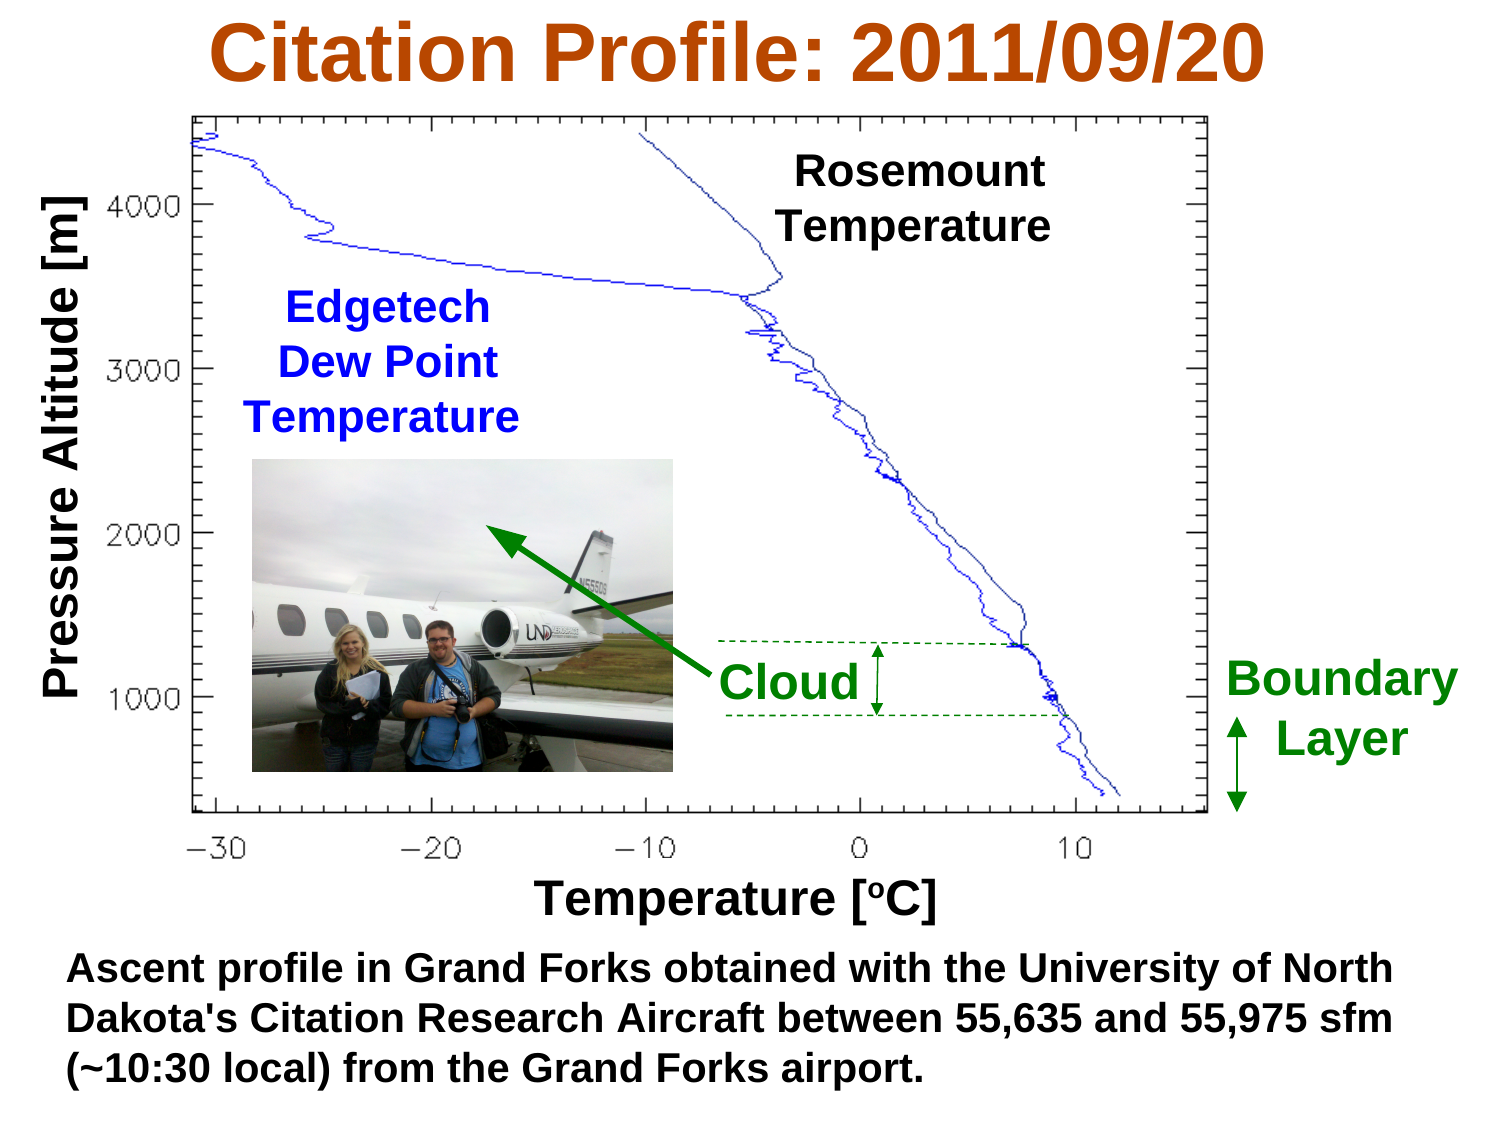

Citation Profile: 2011/09/20
Rosemount
Temperature
Edgetech
Dew Point
Temperature
Pressure Altitude [m]
Boundary
Layer
Cloud
Temperature [oC]
Ascent profile in Grand Forks obtained with the University of North Dakota's Citation Research Aircraft between 55,635 and 55,975 sfm (~10:30 local) from the Grand Forks airport.